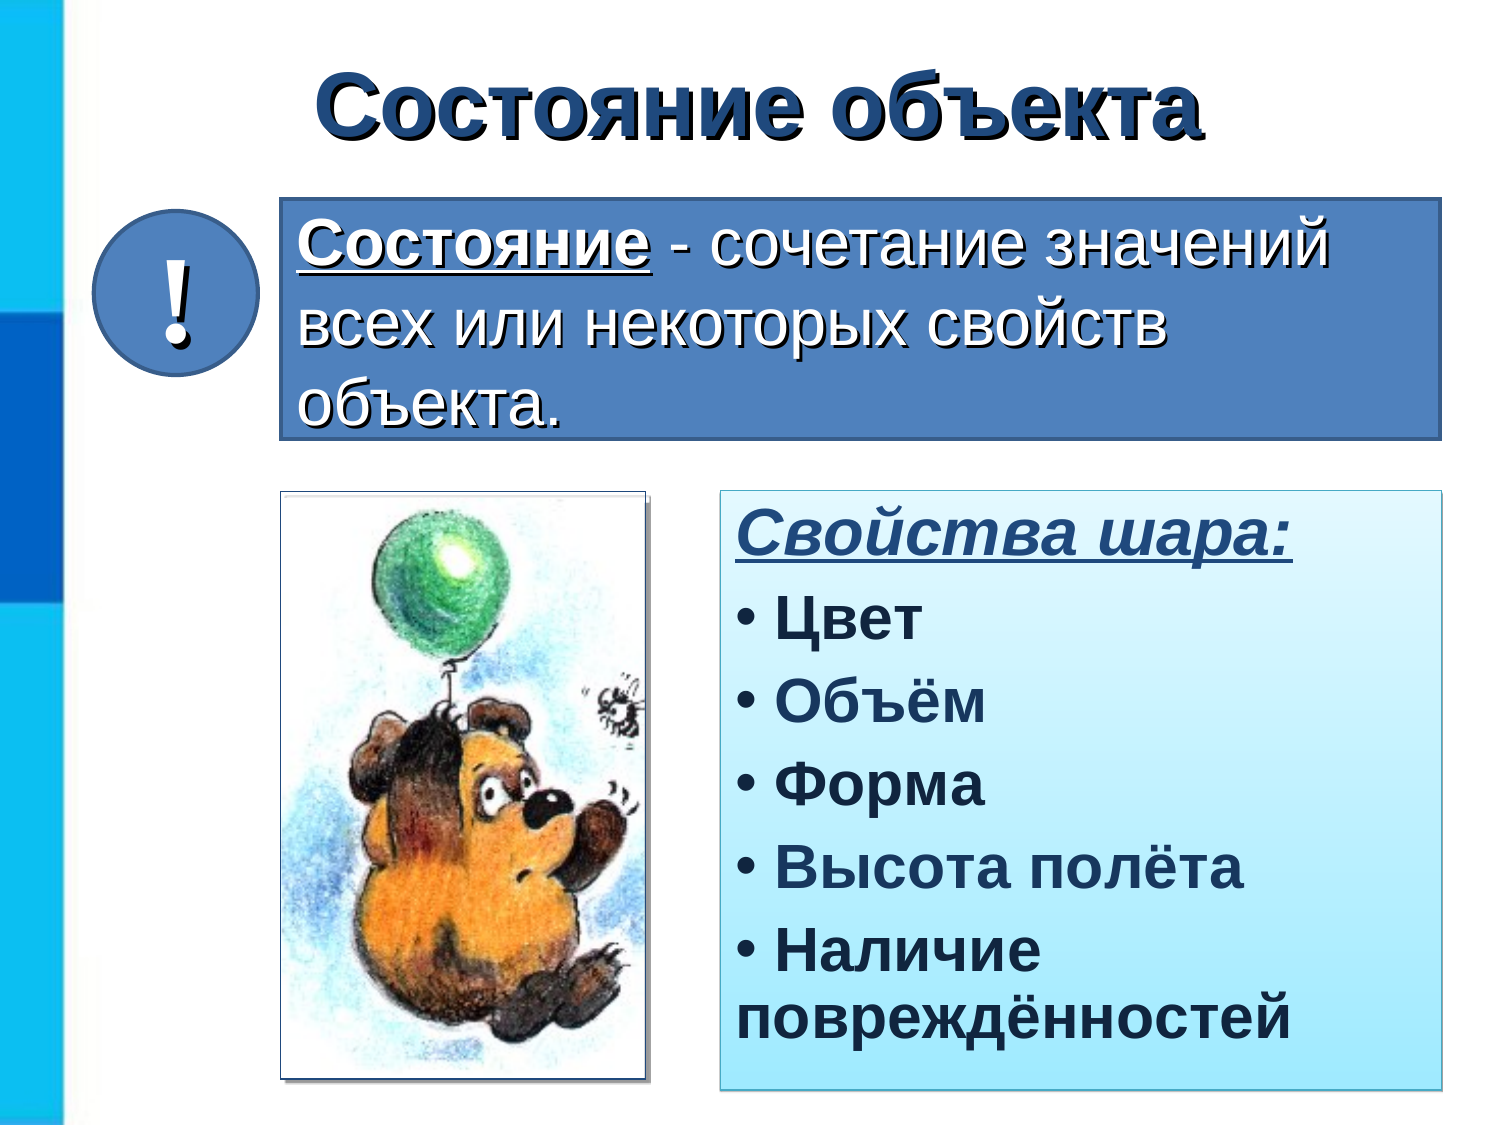

Состояние объекта
# Состояние - сочетание значений всех или некоторых свойств объекта.
!
Свойства шара:
 Цвет
 Объём
 Форма
 Высота полёта
 Наличие повреждённостей